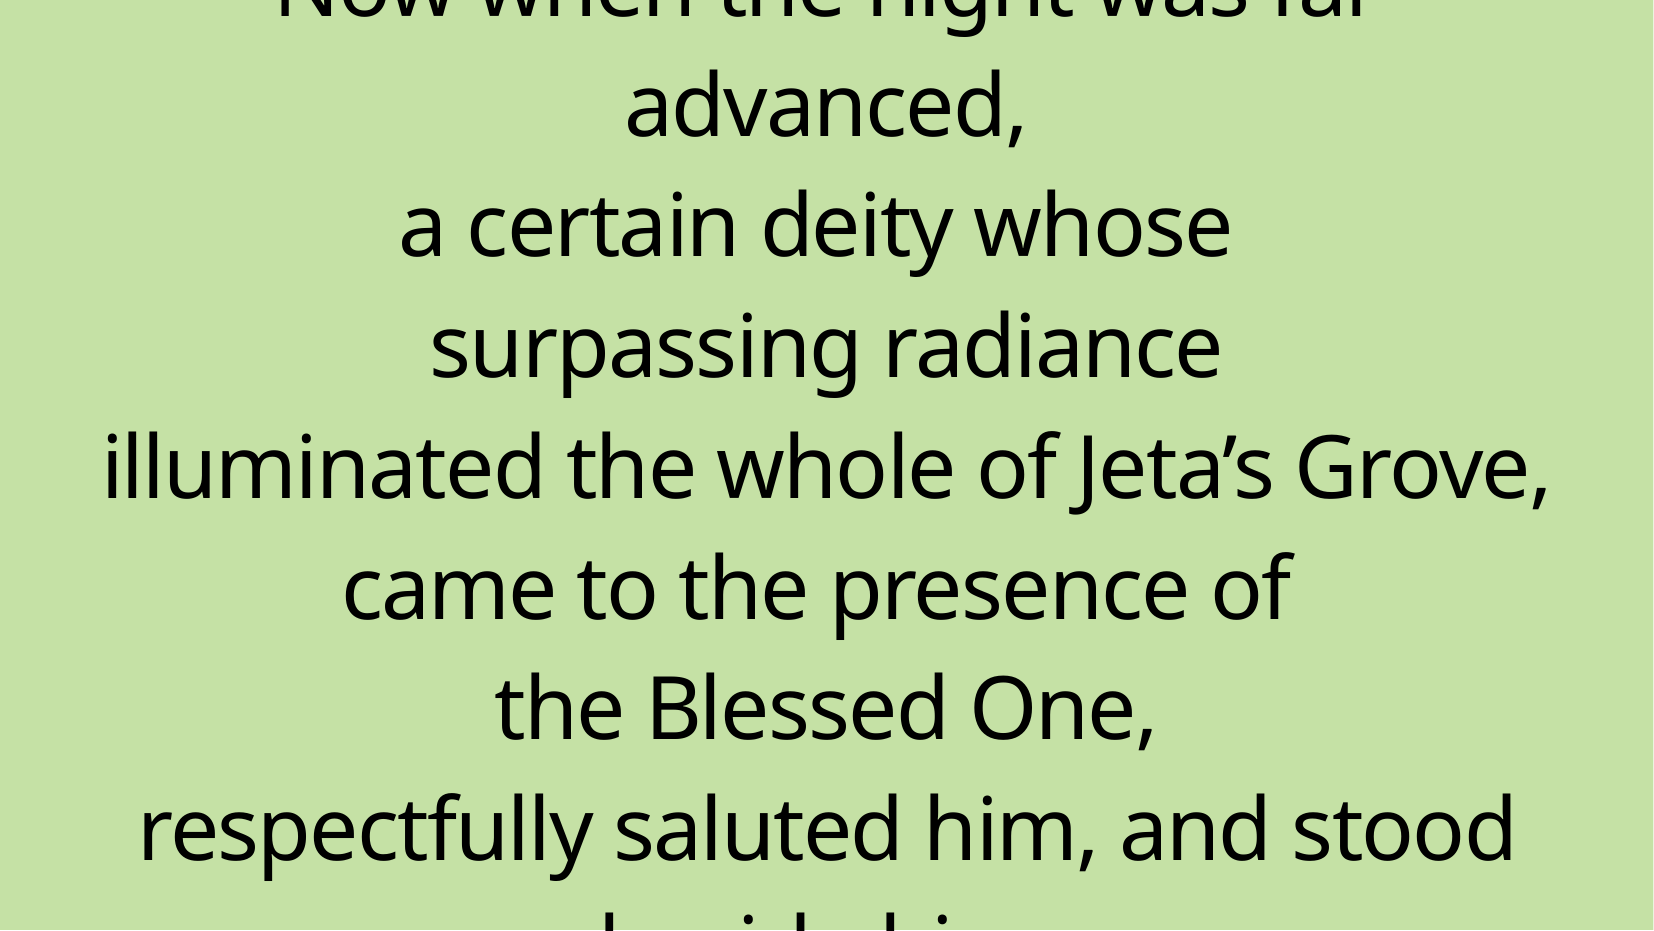

# Now when the night was far advanced,
a certain deity whose
surpassing radiance
illuminated the whole of Jeta’s Grove,
came to the presence of
the Blessed One,
respectfully saluted him, and stood beside him.